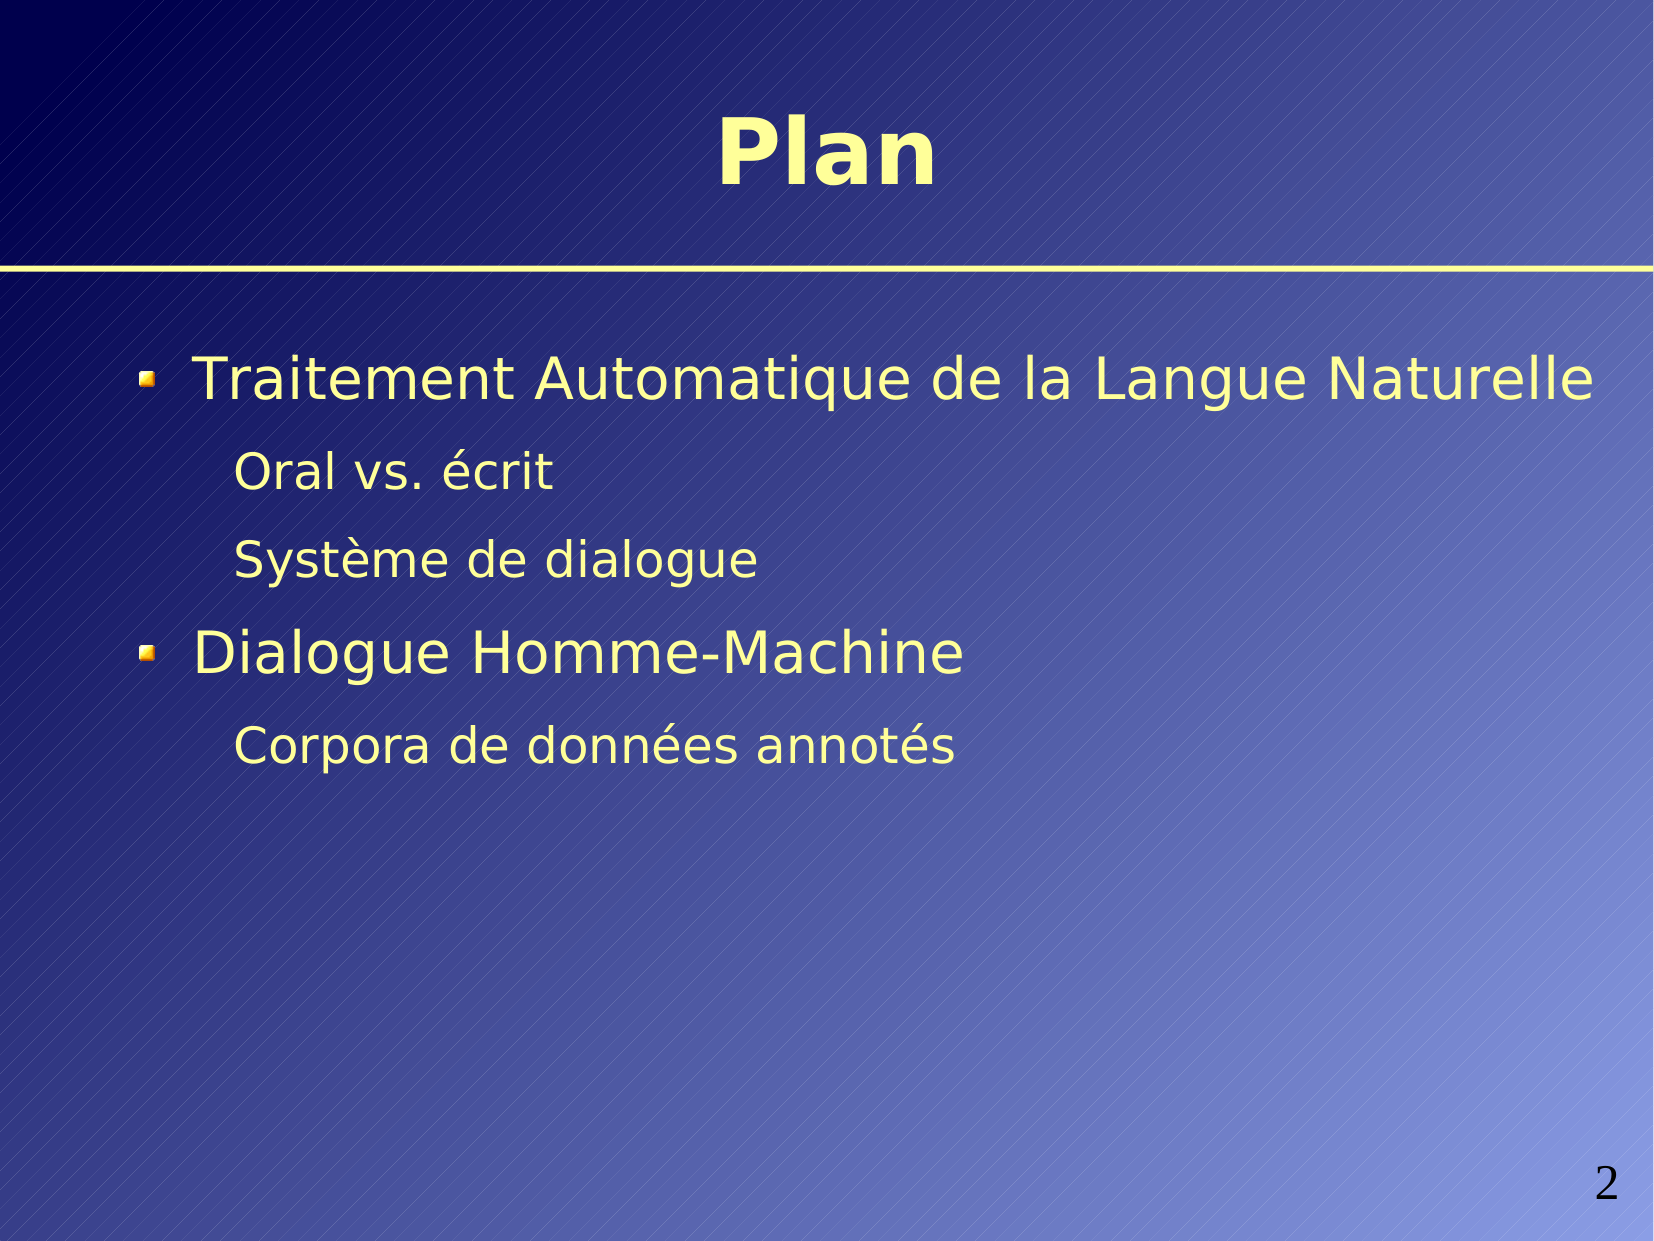

# Plan
Traitement Automatique de la Langue Naturelle
 Oral vs. écrit
 Système de dialogue
Dialogue Homme-Machine
 Corpora de données annotés
2